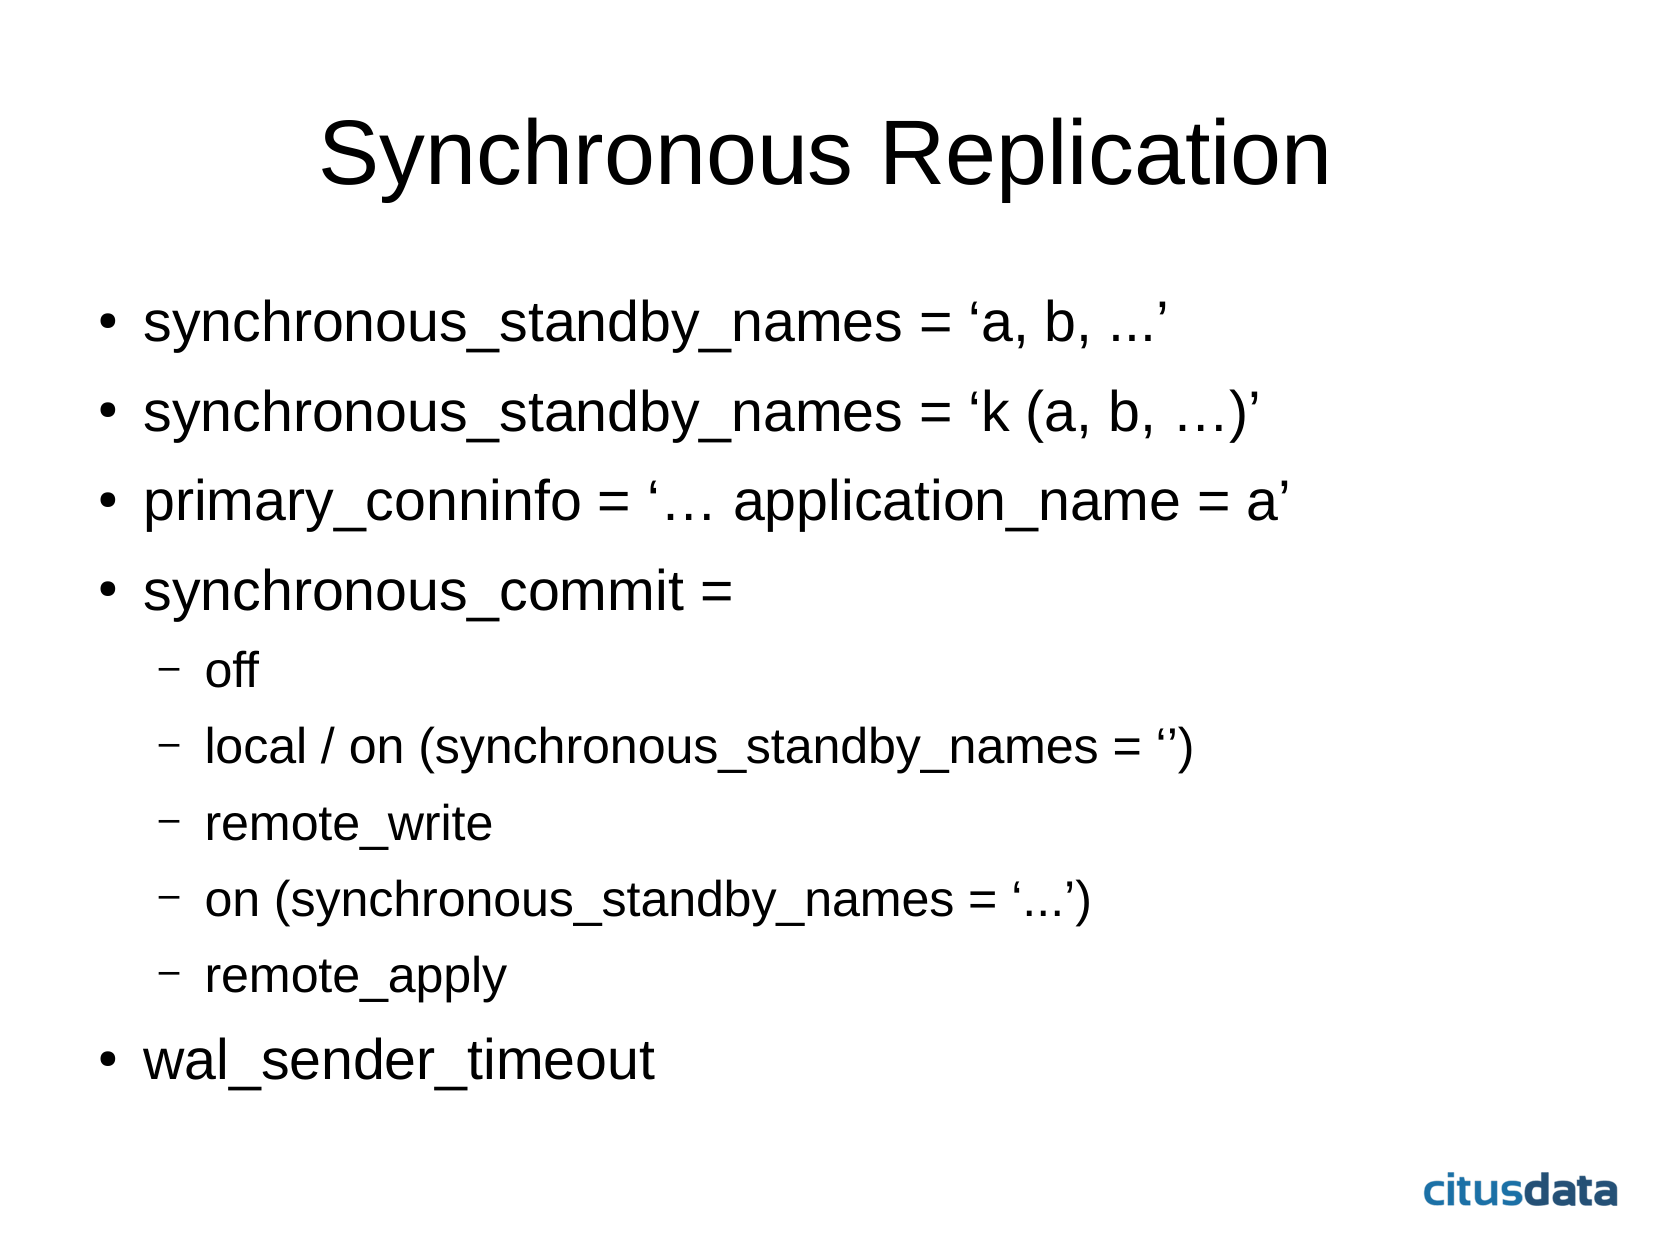

# Synchronous Replication
synchronous_standby_names = ‘a, b, ...’
synchronous_standby_names = ‘k (a, b, …)’
primary_conninfo = ‘… application_name = a’
synchronous_commit =
off
local / on (synchronous_standby_names = ‘’)
remote_write
on (synchronous_standby_names = ‘...’)
remote_apply
wal_sender_timeout